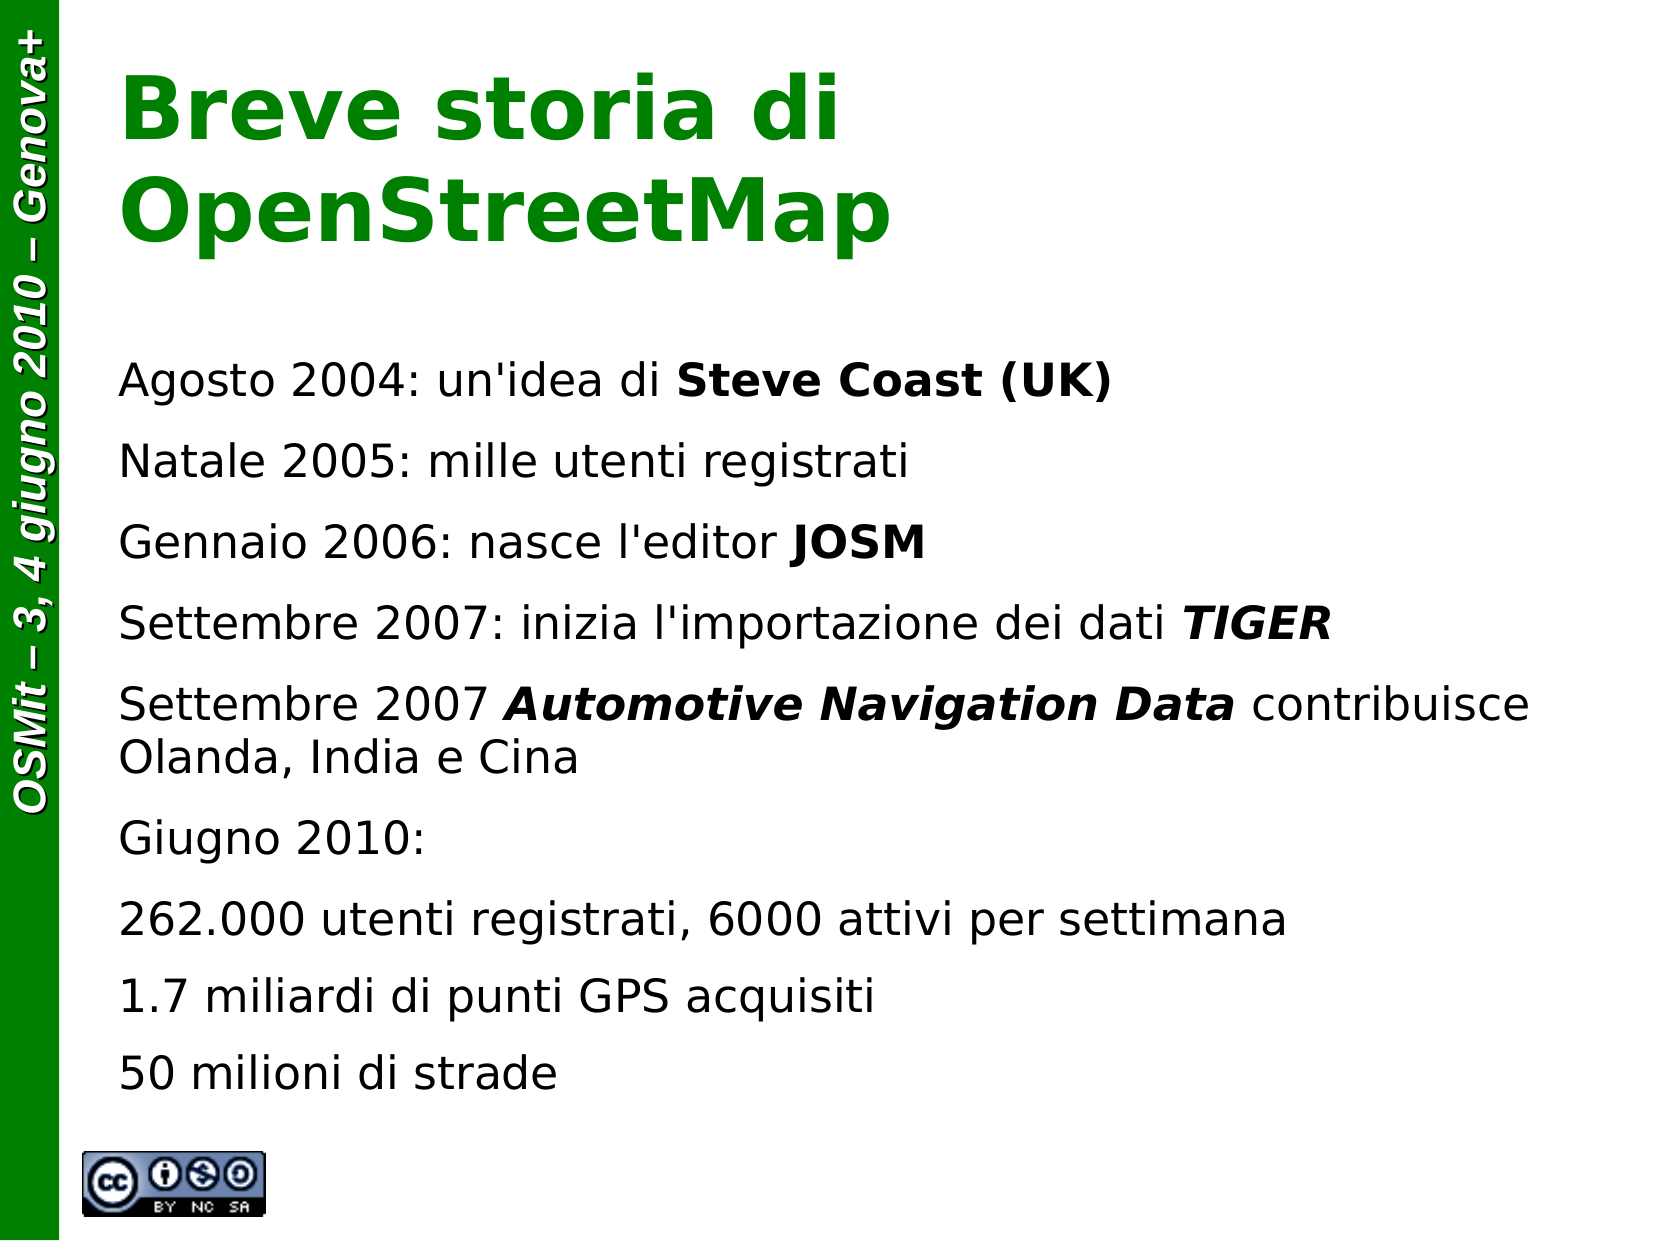

# Breve storia di OpenStreetMap
Agosto 2004: un'idea di Steve Coast (UK)
Natale 2005: mille utenti registrati
Gennaio 2006: nasce l'editor JOSM
Settembre 2007: inizia l'importazione dei dati TIGER
Settembre 2007 Automotive Navigation Data contribuisce Olanda, India e Cina
Giugno 2010:
262.000 utenti registrati, 6000 attivi per settimana
1.7 miliardi di punti GPS acquisiti
50 milioni di strade